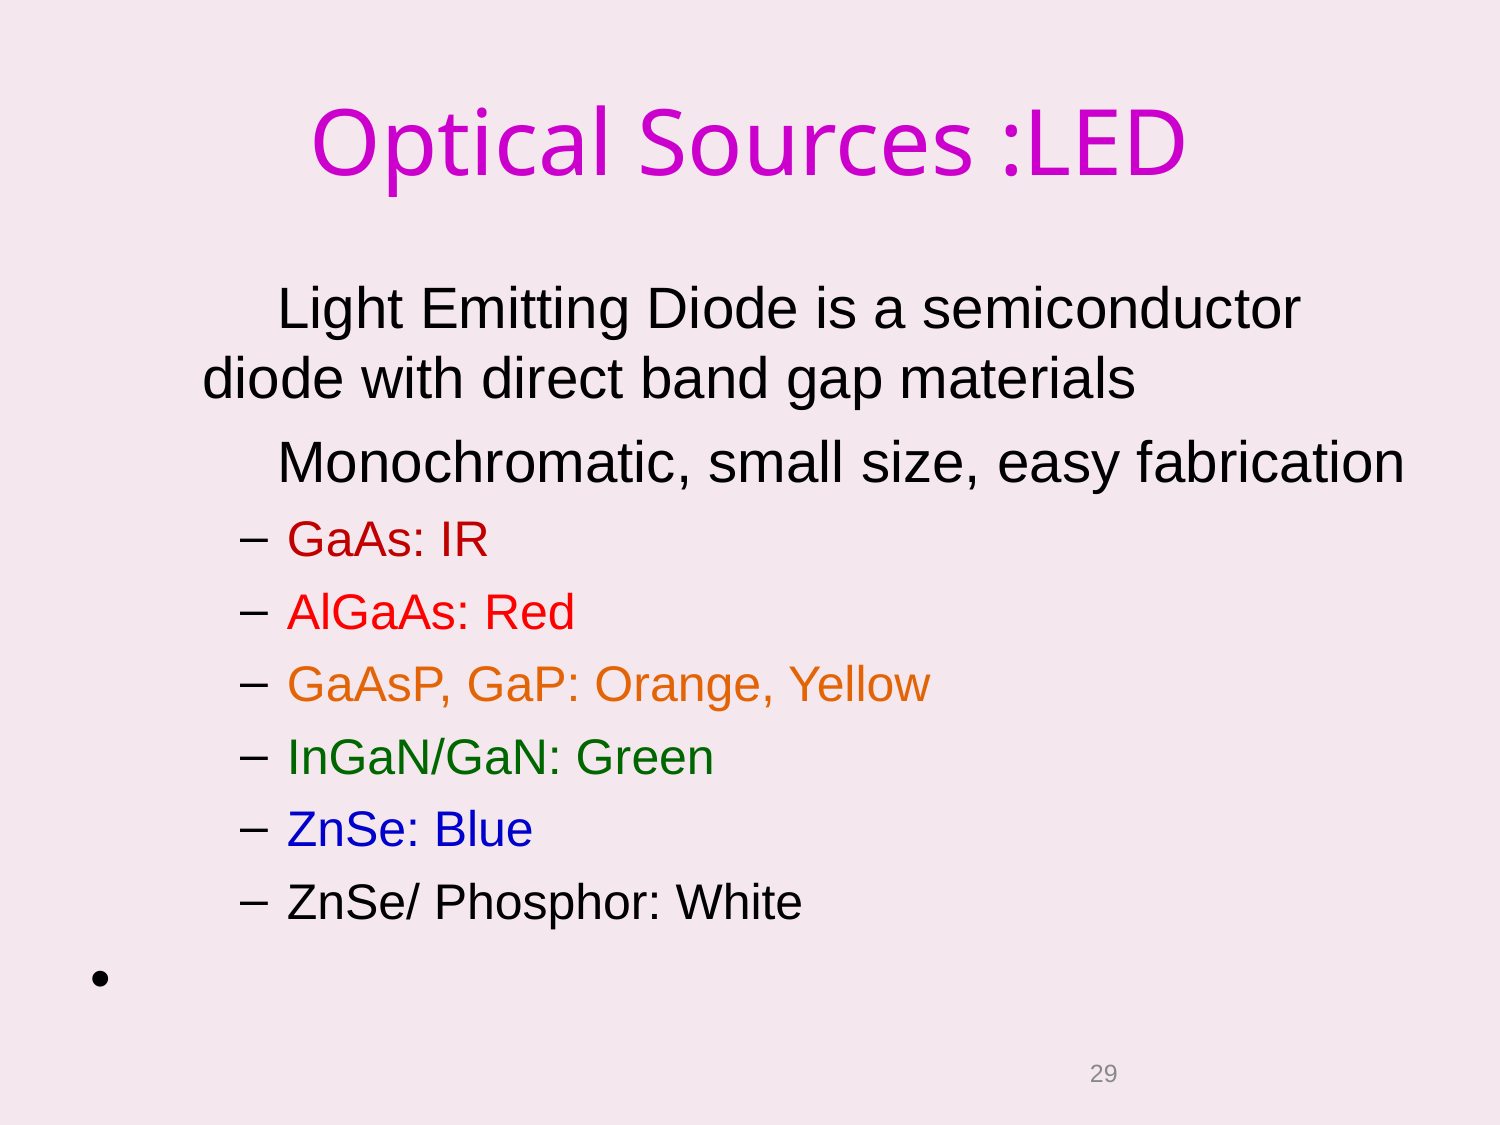

# Optical Sources :LED
	Light Emitting Diode is a semiconductor diode with direct band gap materials
	Monochromatic, small size, easy fabrication
GaAs: IR
AlGaAs: Red
GaAsP, GaP: Orange, Yellow
InGaN/GaN: Green
ZnSe: Blue
ZnSe/ Phosphor: White